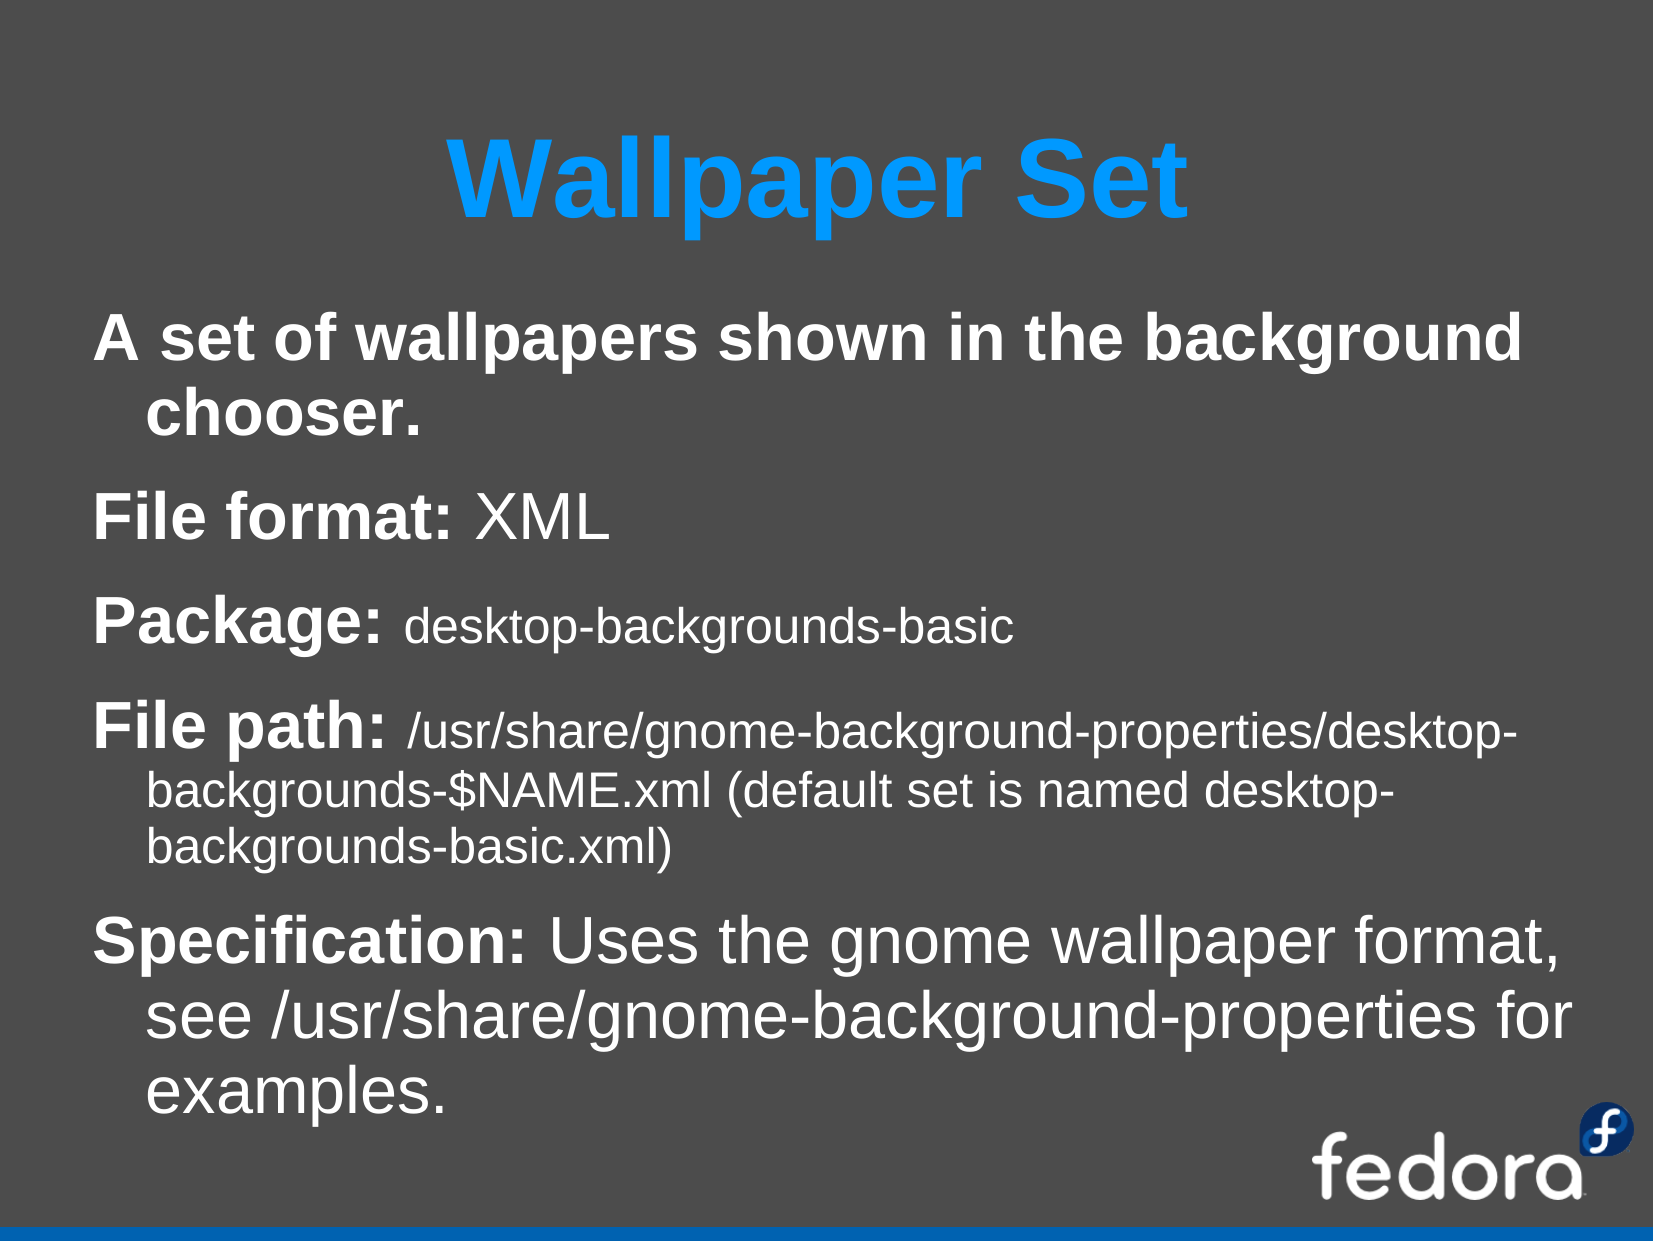

# Wallpaper Set
A set of wallpapers shown in the background chooser.
File format: XML
Package: desktop-backgrounds-basic
File path: /usr/share/gnome-background-properties/desktop-backgrounds-$NAME.xml (default set is named desktop-backgrounds-basic.xml)
Specification: Uses the gnome wallpaper format, see /usr/share/gnome-background-properties for examples.